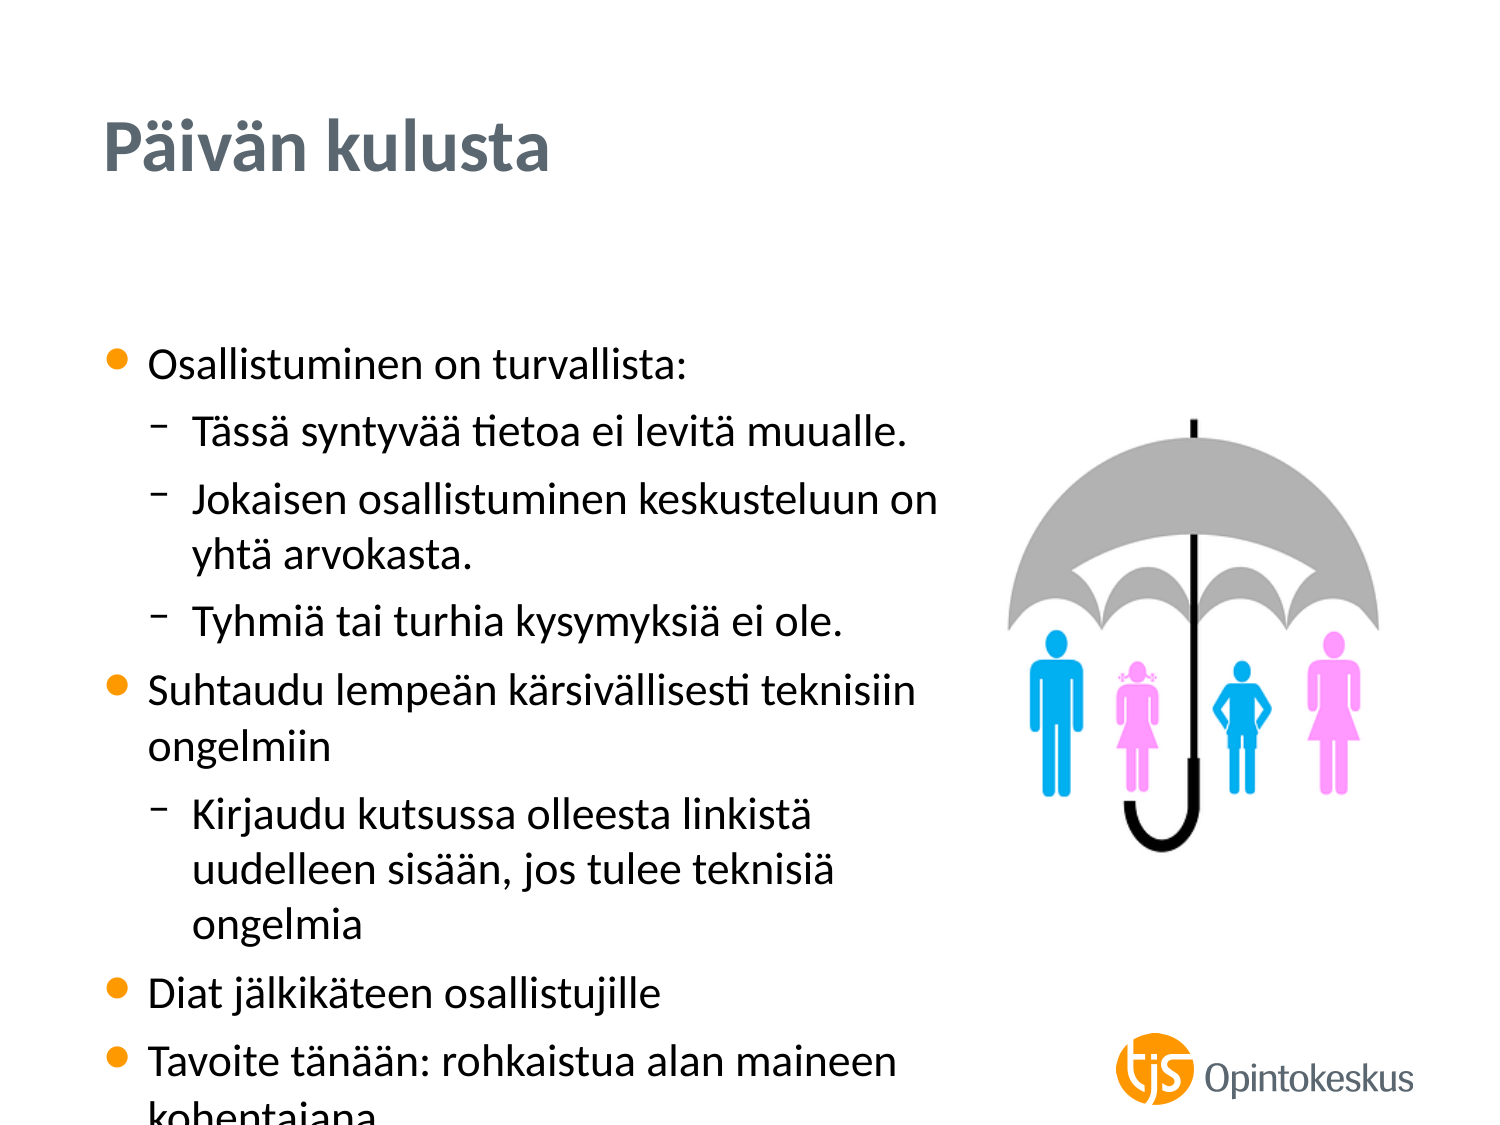

Päivän kulusta
# Osallistuminen on turvallista:
Tässä syntyvää tietoa ei levitä muualle.
Jokaisen osallistuminen keskusteluun on yhtä arvokasta.
Tyhmiä tai turhia kysymyksiä ei ole.
Suhtaudu lempeän kärsivällisesti teknisiin ongelmiin
Kirjaudu kutsussa olleesta linkistä uudelleen sisään, jos tulee teknisiä ongelmia
Diat jälkikäteen osallistujille
Tavoite tänään: rohkaistua alan maineen kohentajana